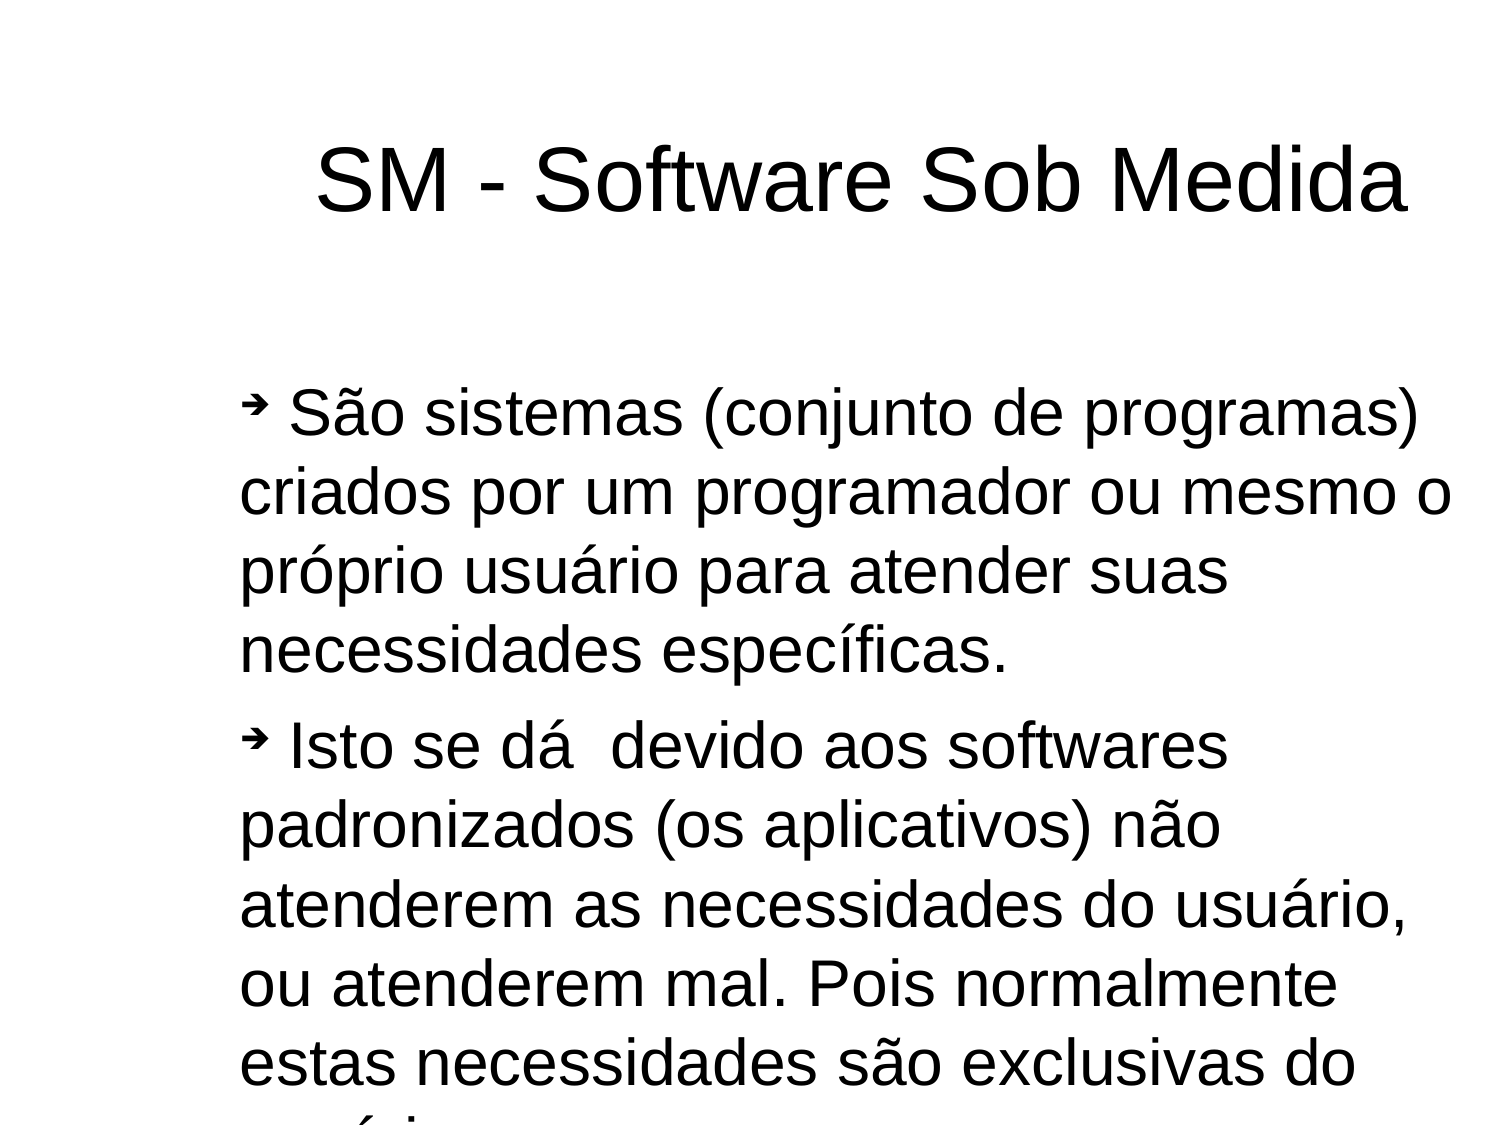

# SM - Software Sob Medida
 São sistemas (conjunto de programas) criados por um programador ou mesmo o próprio usuário para atender suas necessidades específicas.
 Isto se dá devido aos softwares padronizados (os aplicativos) não atenderem as necessidades do usuário, ou atenderem mal. Pois normalmente estas necessidades são exclusivas do usuário.